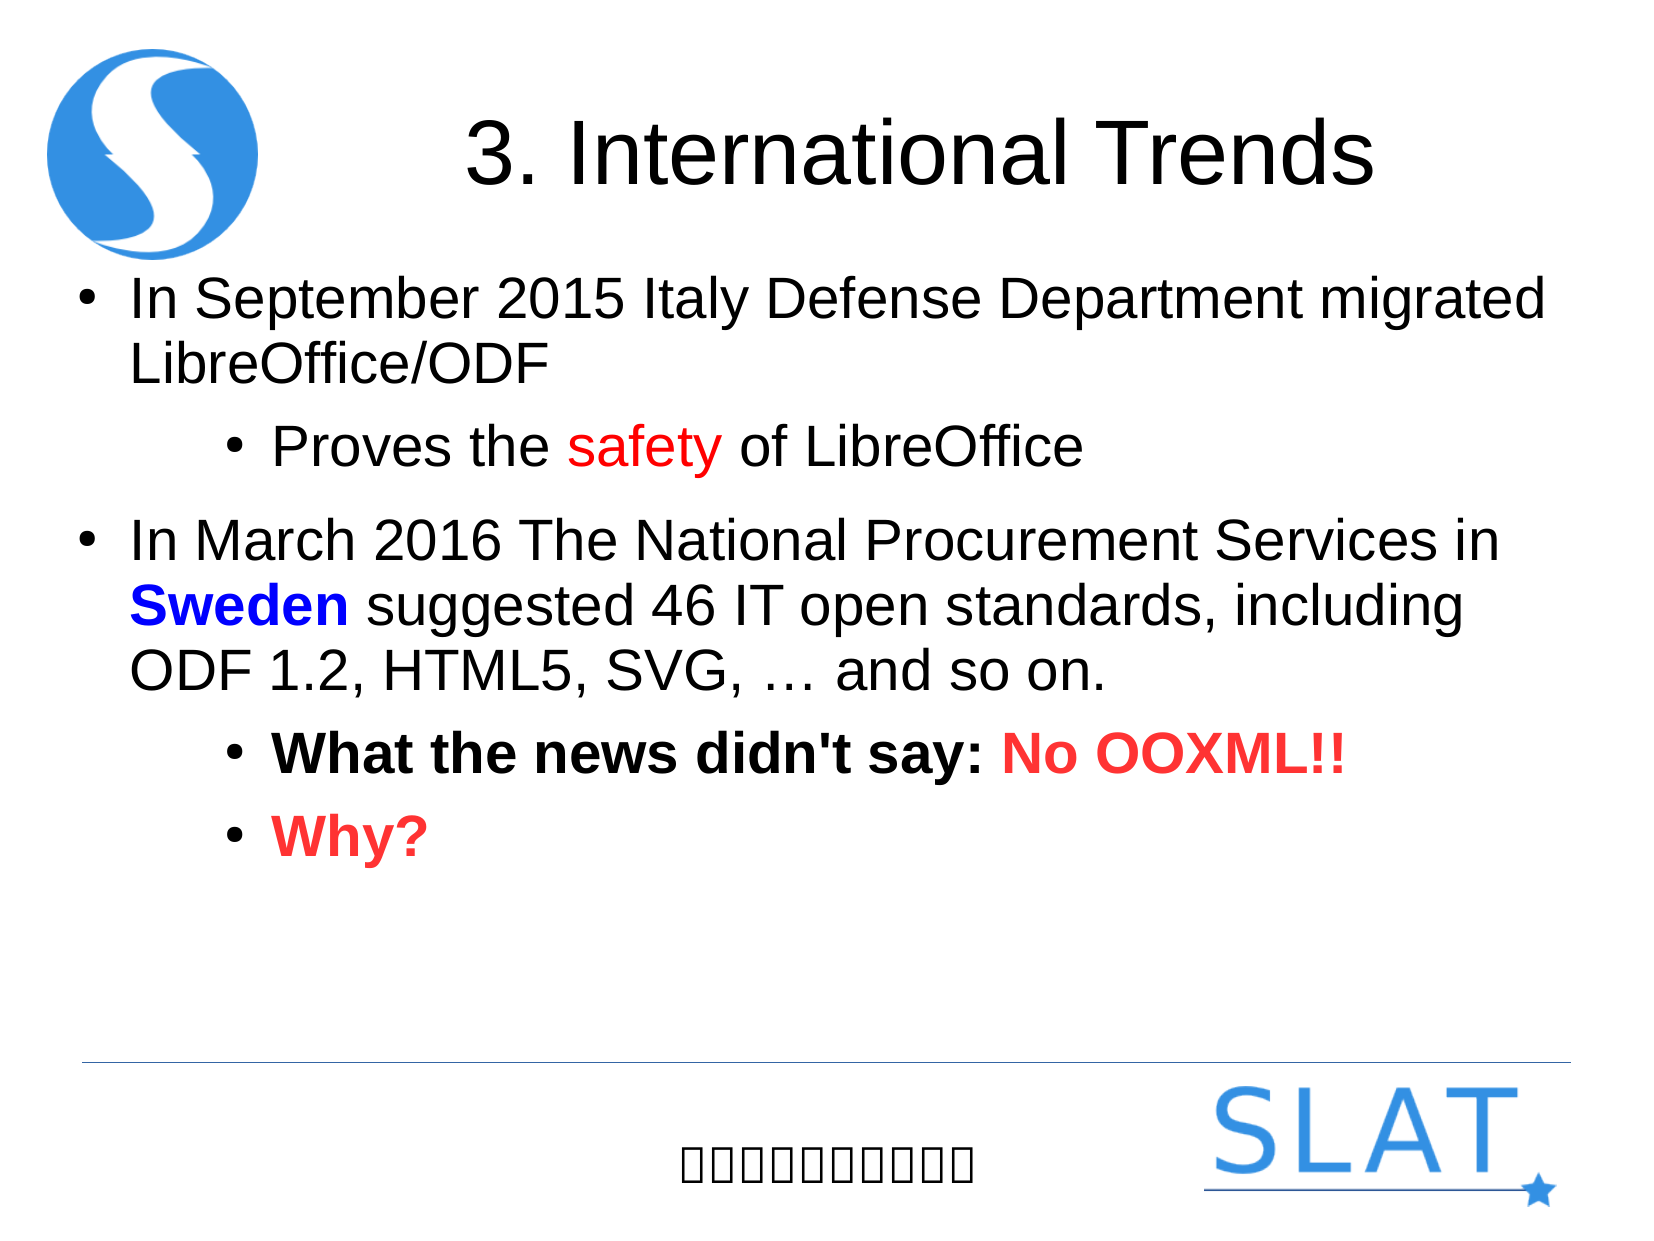

# 3. International Trends
In September 2015 Italy Defense Department migrated LibreOffice/ODF
Proves the safety of LibreOffice
In March 2016 The National Procurement Services in Sweden suggested 46 IT open standards, including ODF 1.2, HTML5, SVG, … and so on.
What the news didn't say: No OOXML!!
Why?
LibreOffice Brno 2016 Conference Presentation